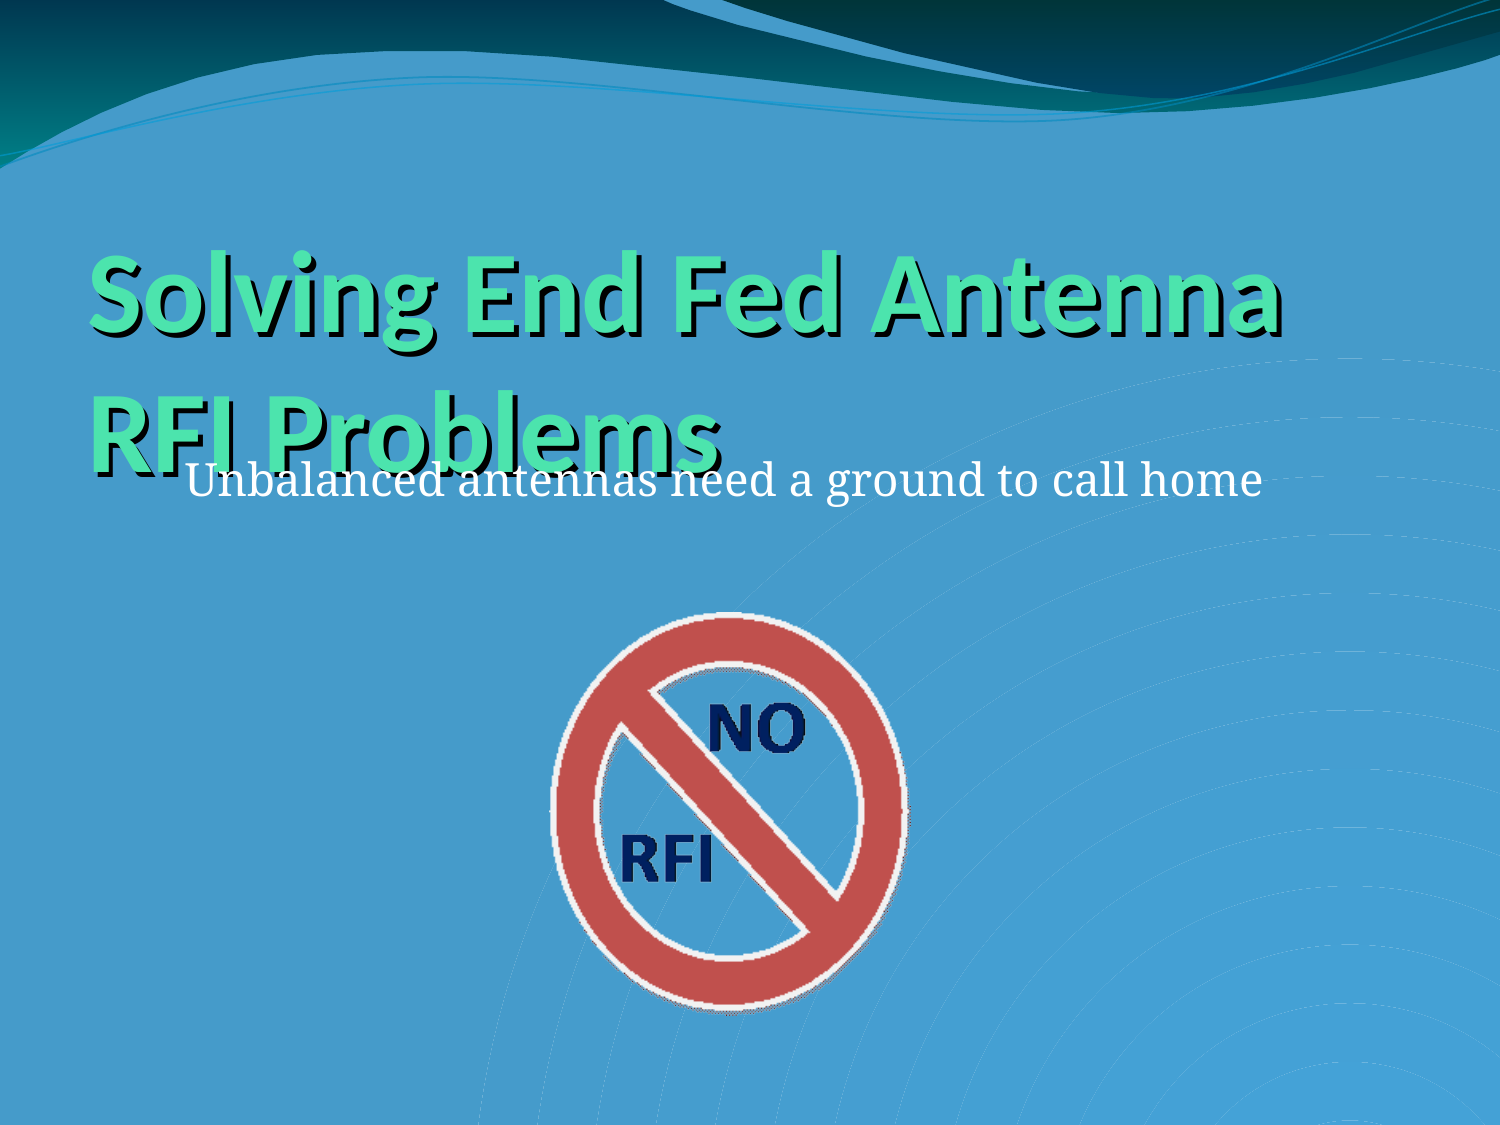

# Solving End Fed Antenna RFI Problems
Unbalanced antennas need a ground to call home